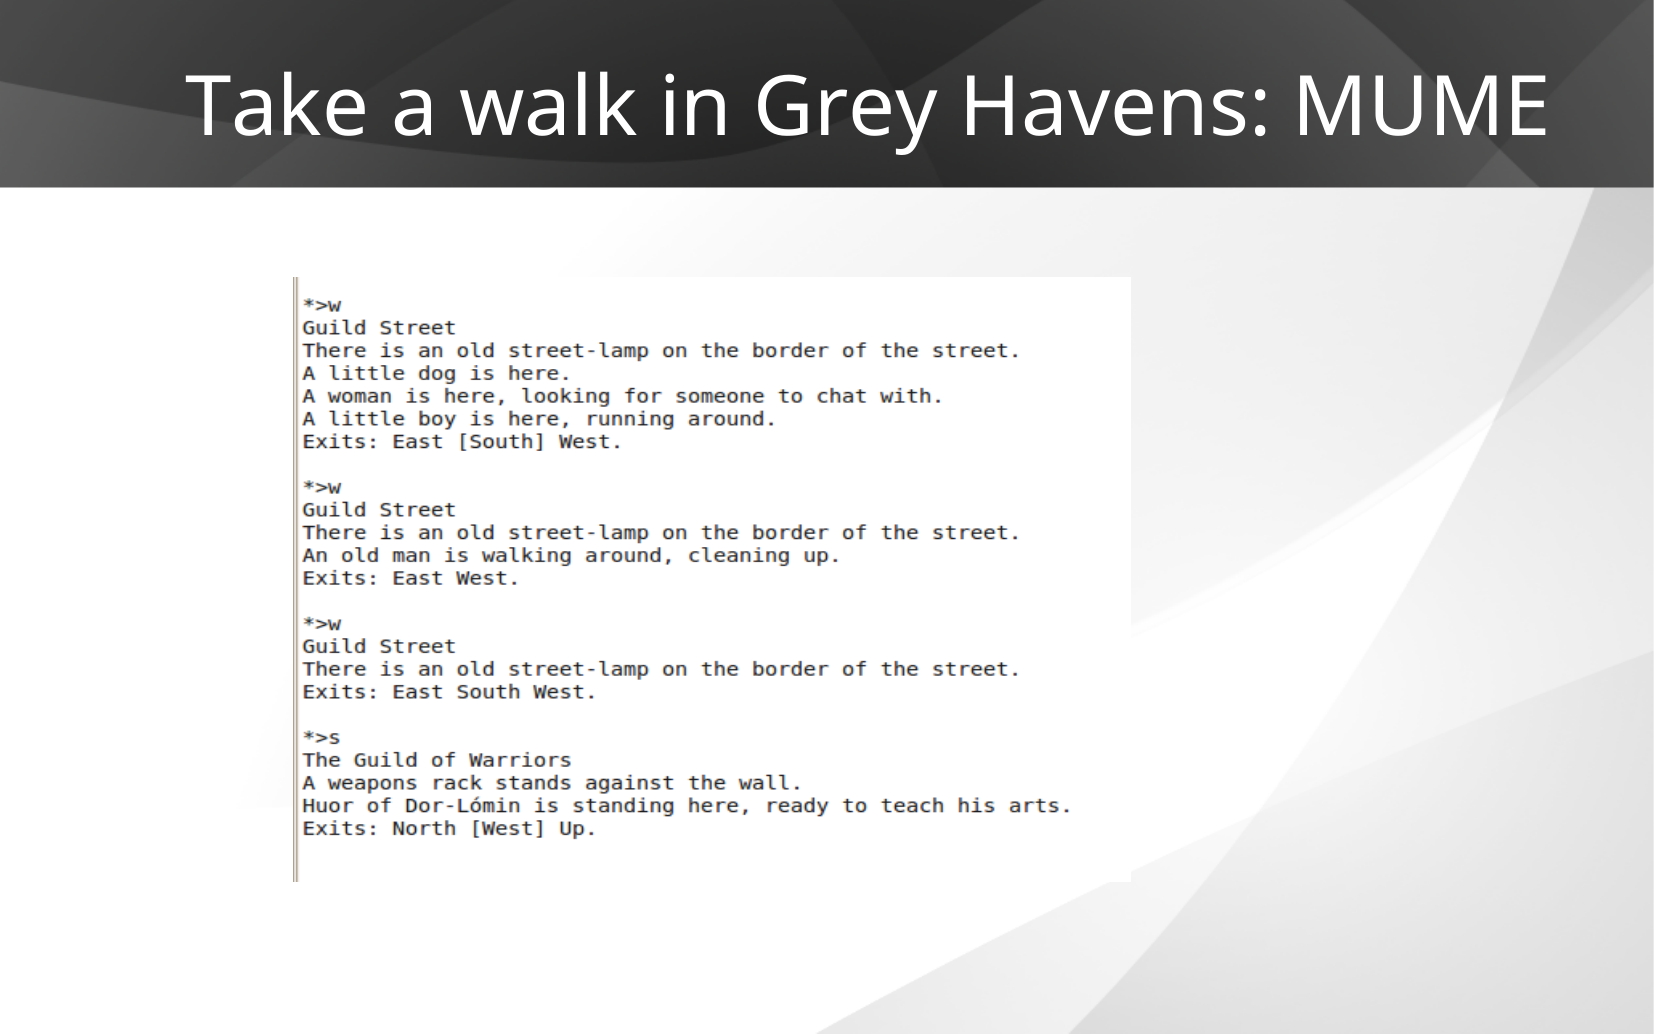

# Take a walk in Grey Havens: MUME